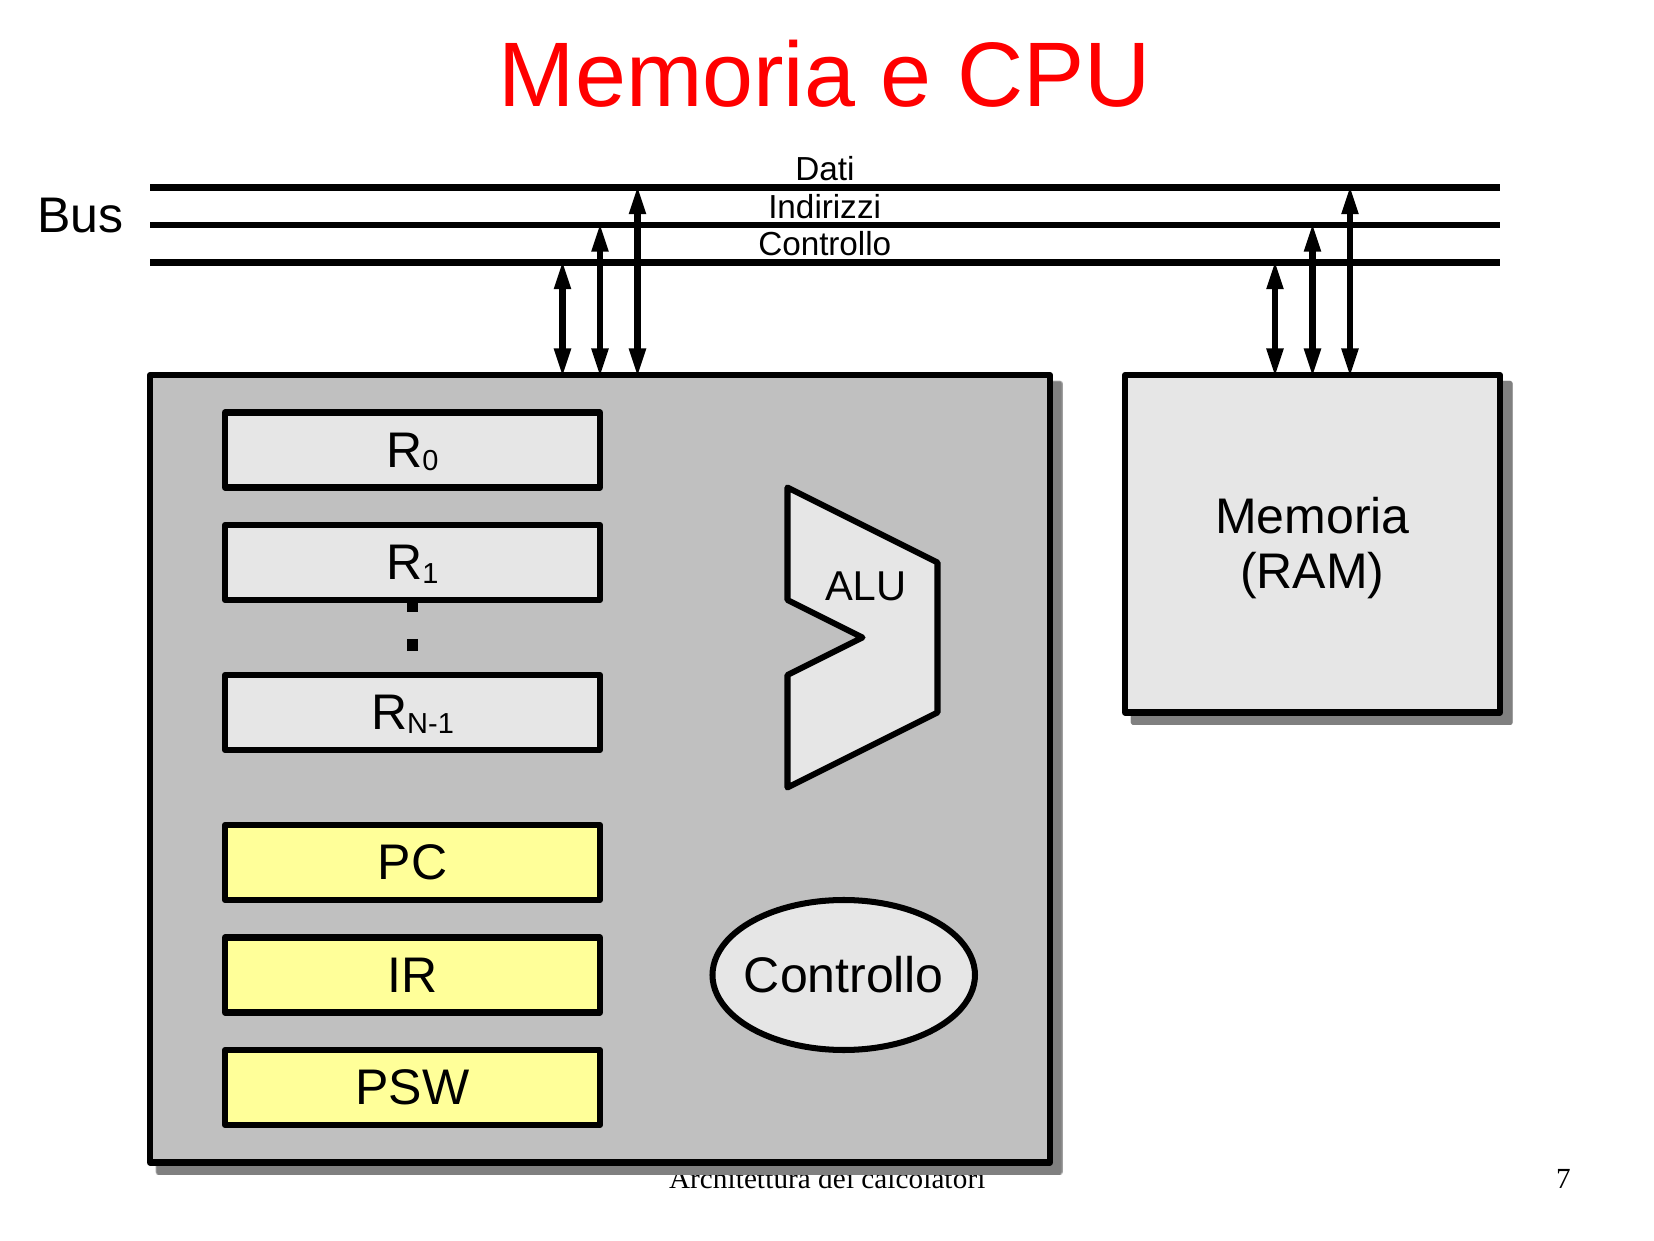

# Memoria e CPU
Bus
Dati
Indirizzi
Controllo
Memoria
(RAM)
R0
R1
ALU
RN-1
PC
Controllo
IR
PSW
Architettura dei calcolatori
7